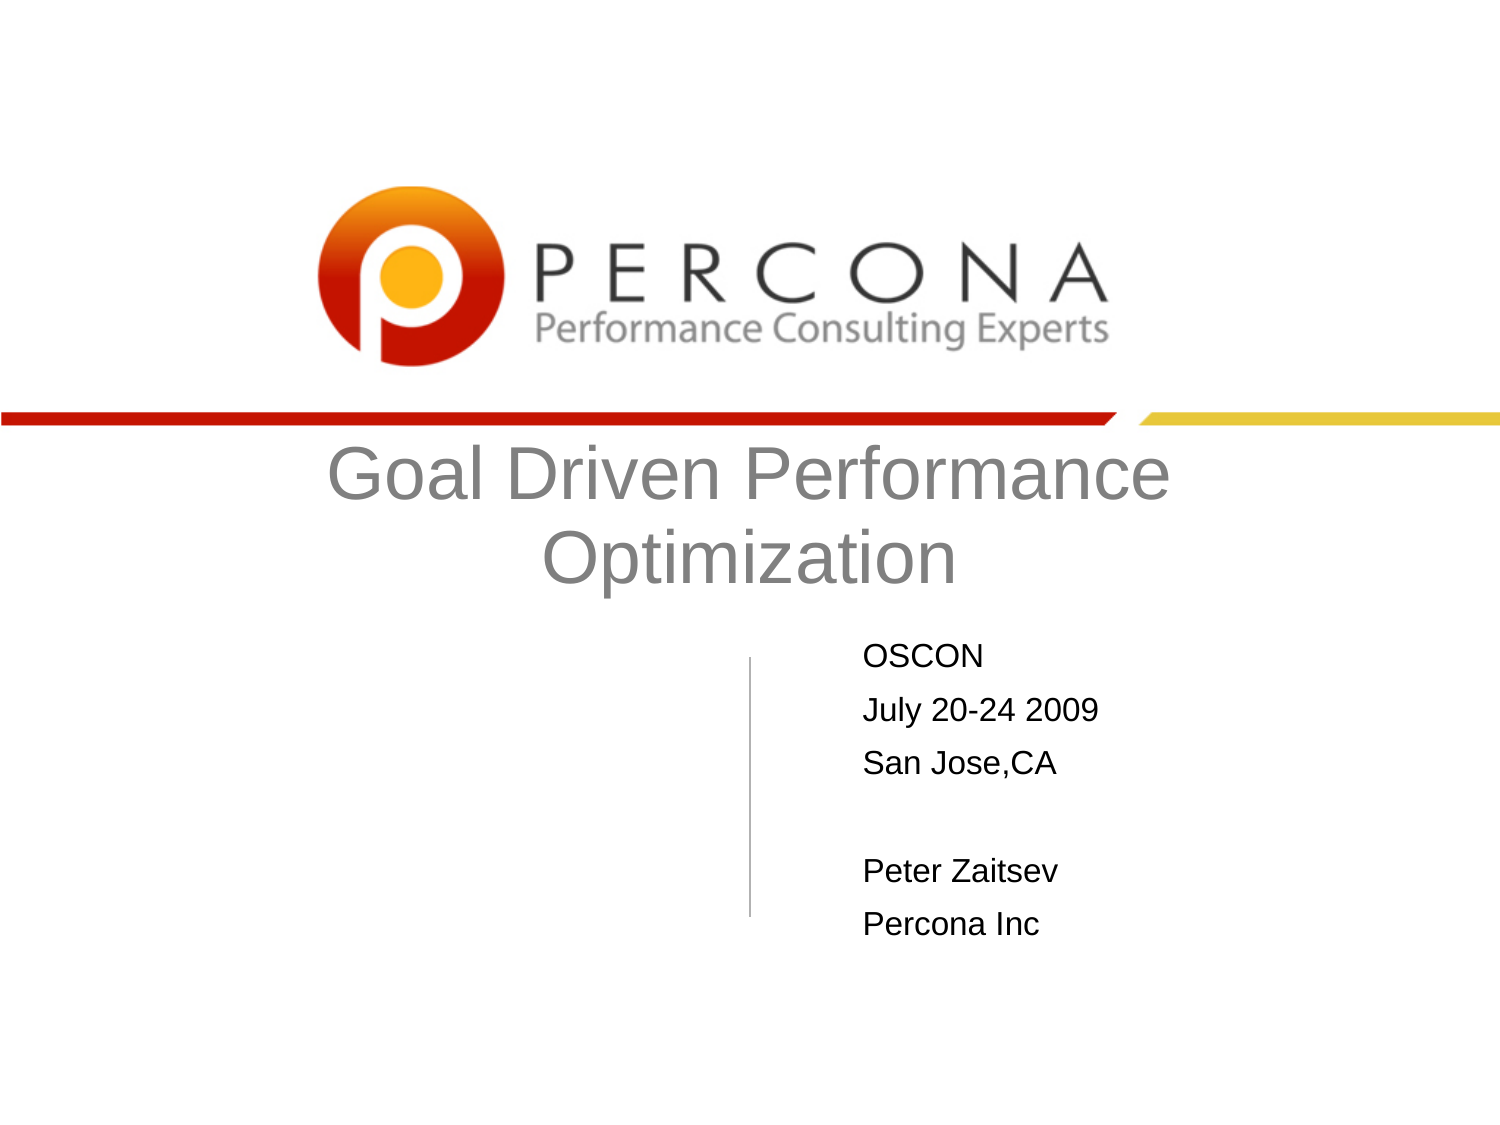

# Goal Driven Performance Optimization
OSCON
July 20-24 2009
San Jose,CA
Peter Zaitsev
Percona Inc